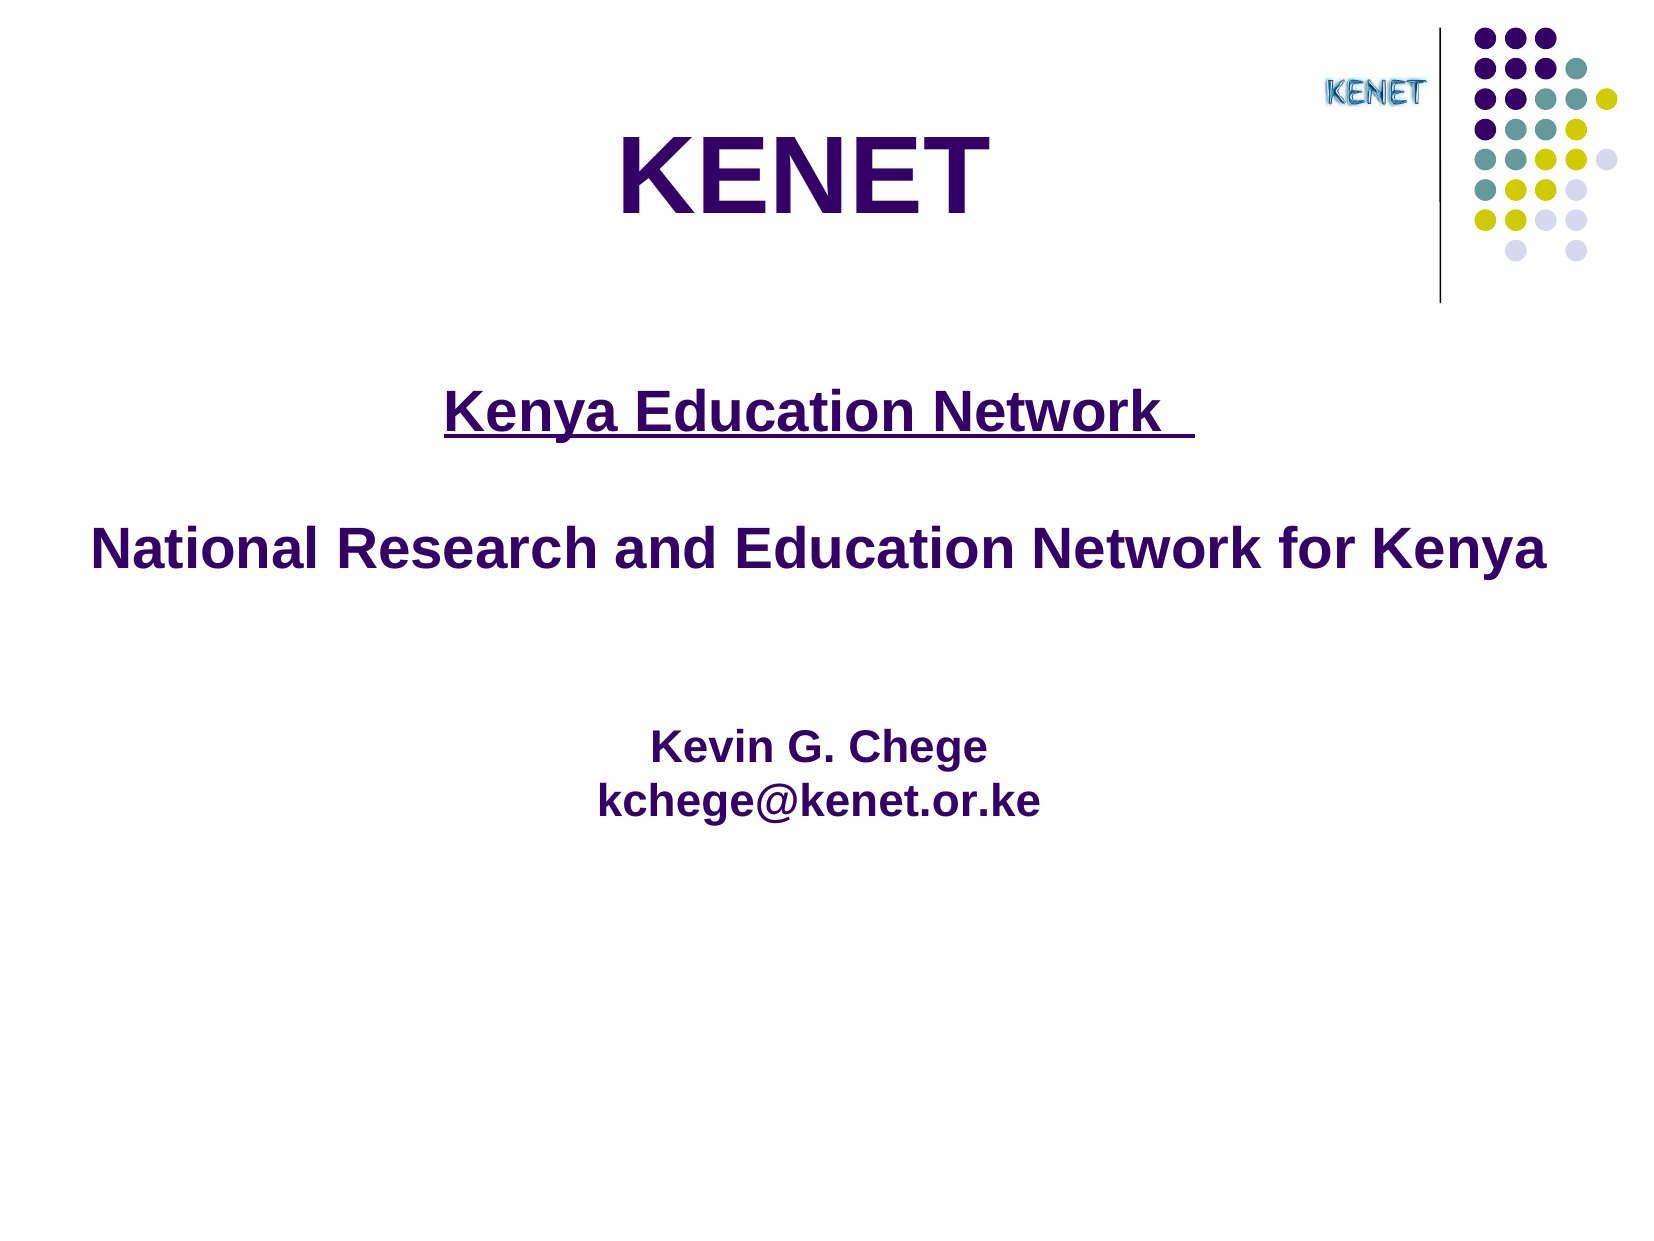

KENET
Kenya Education Network
National Research and Education Network for Kenya
Kevin G. Chege
kchege@kenet.or.ke